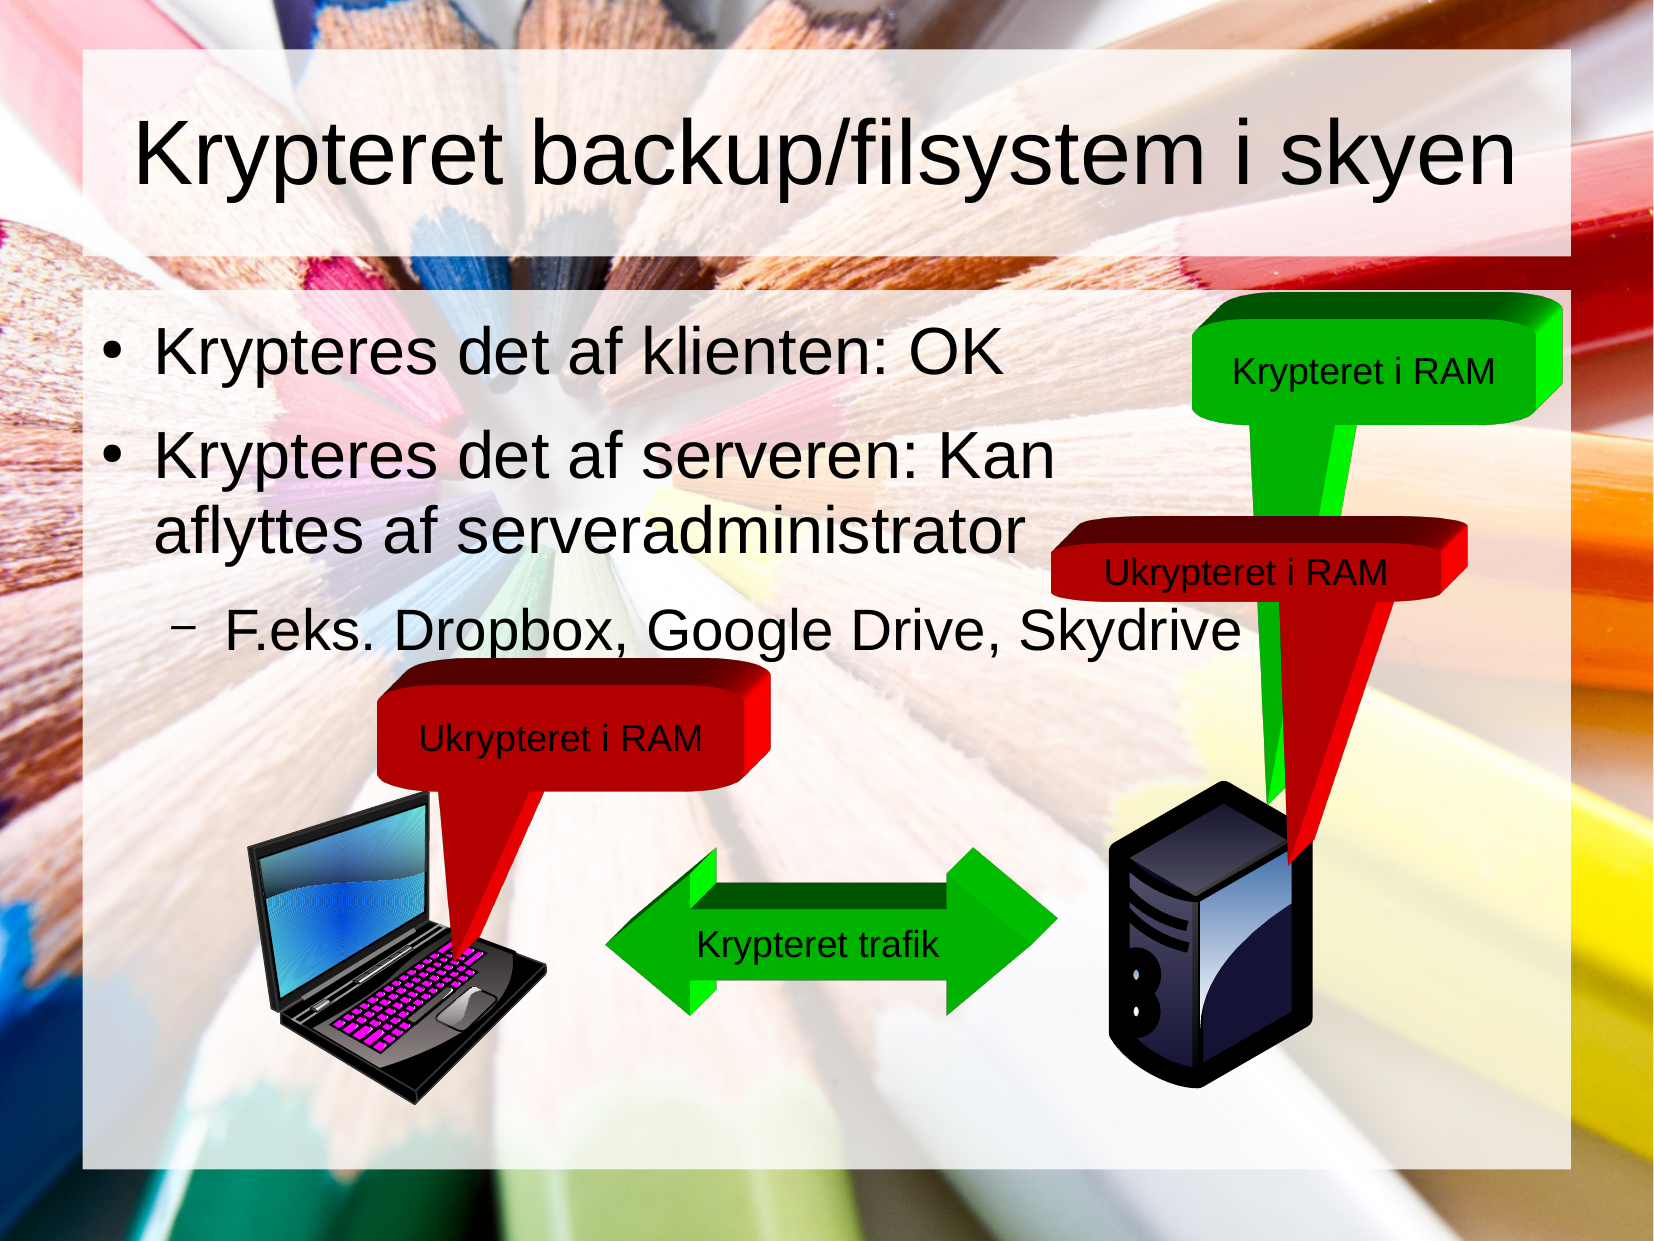

# Krypteret backup/filsystem i skyen
Krypteres det af klienten: OK
Krypteres det af serveren: Kan
aflyttes af serveradministrator
F.eks. Dropbox, Google Drive, Skydrive
Krypteret i RAM
Ukrypteret i RAM
Ukrypteret i RAM
Krypteret trafik